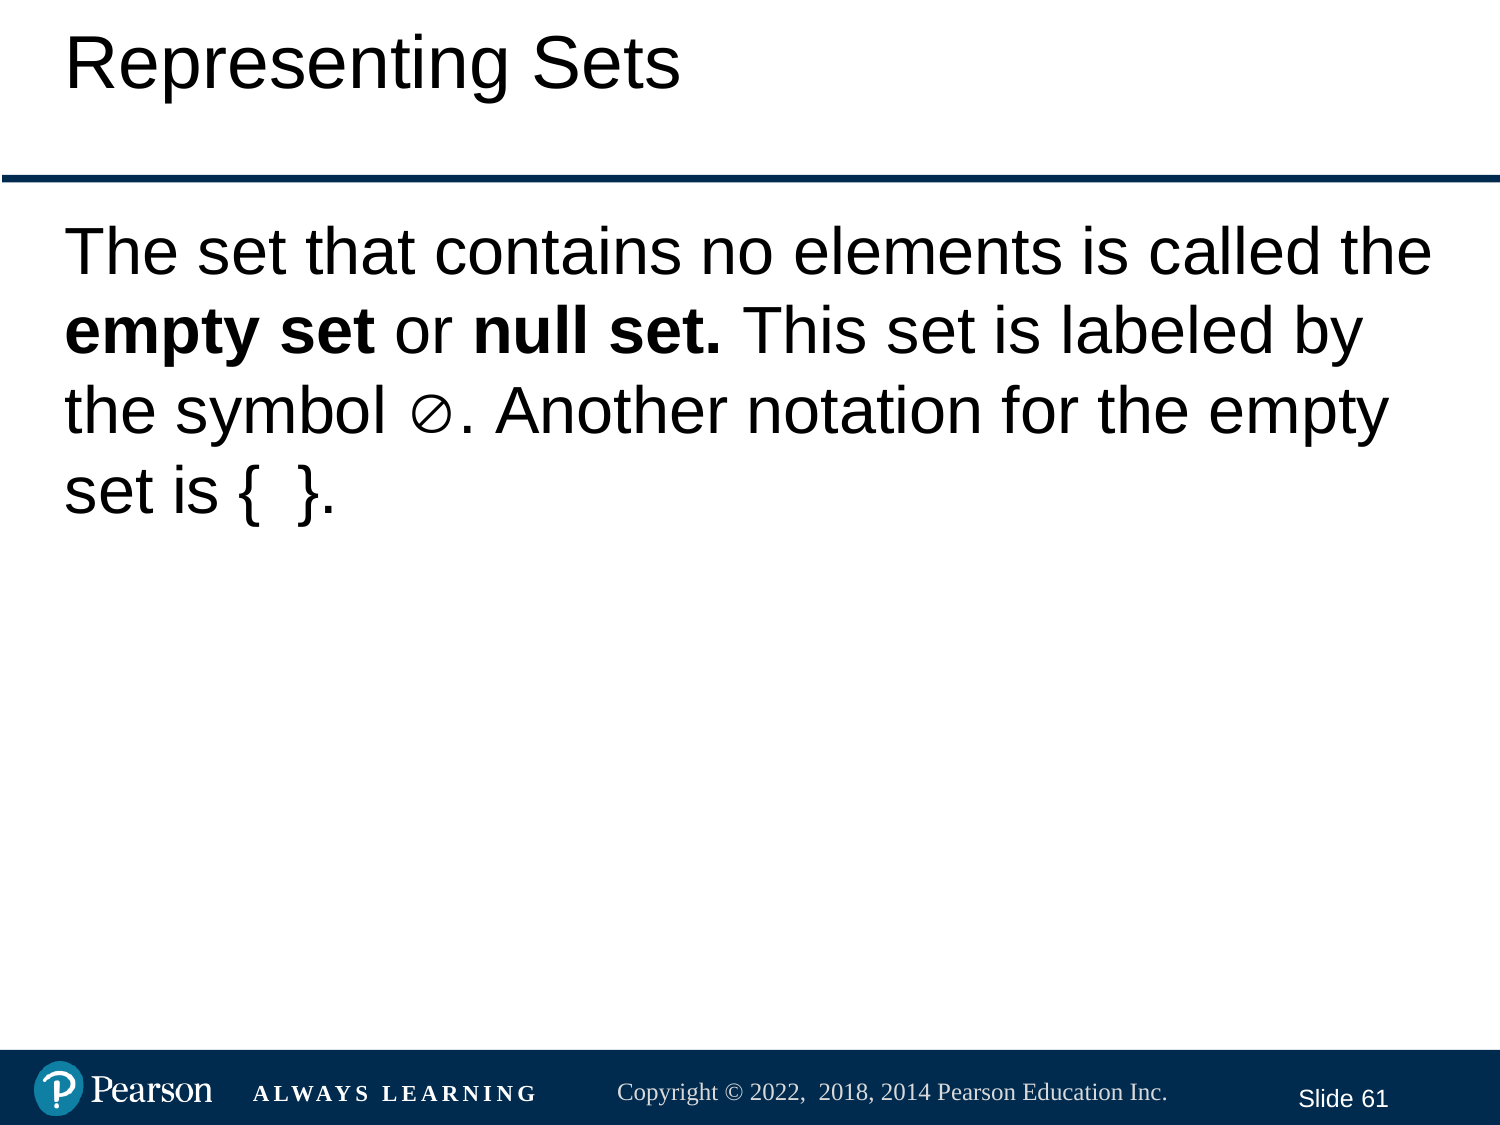

# Representing Sets
The set that contains no elements is called the empty set or null set. This set is labeled by the symbol . Another notation for the empty set is { }.